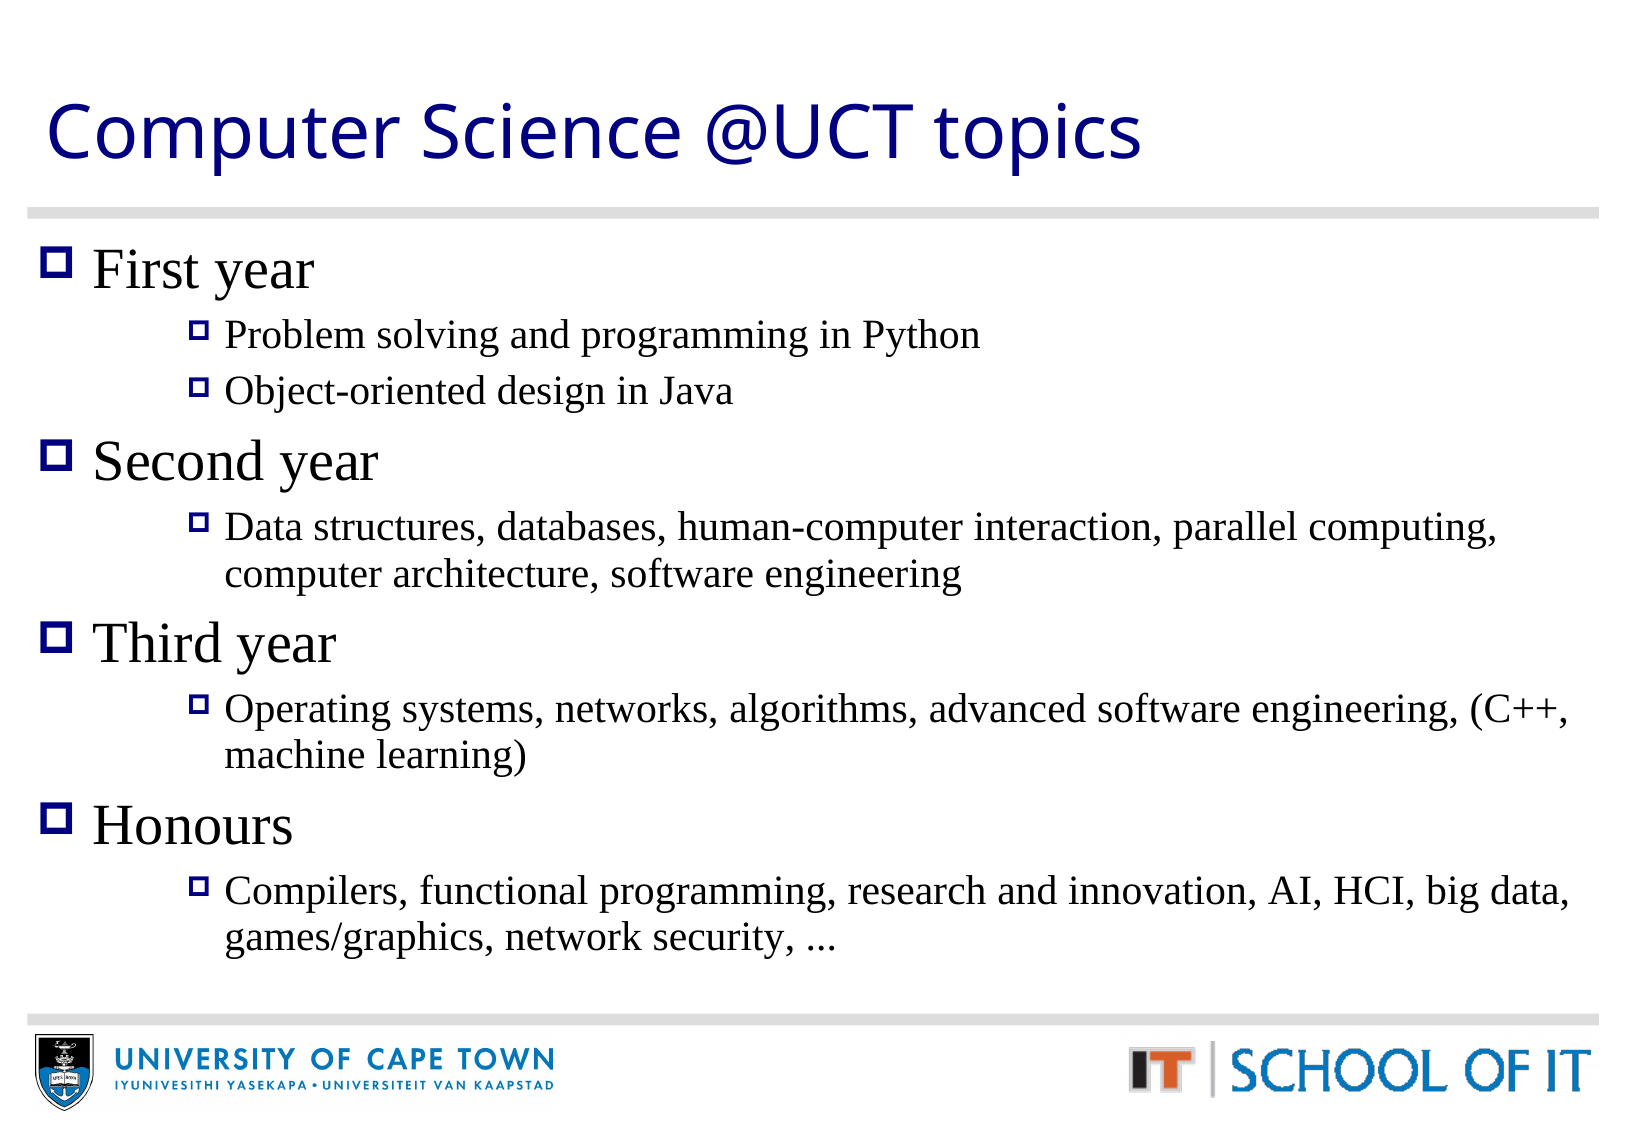

# Computer Science @UCT topics
First year
Problem solving and programming in Python
Object-oriented design in Java
Second year
Data structures, databases, human-computer interaction, parallel computing, computer architecture, software engineering
Third year
Operating systems, networks, algorithms, advanced software engineering, (C++, machine learning)
Honours
Compilers, functional programming, research and innovation, AI, HCI, big data, games/graphics, network security, ...